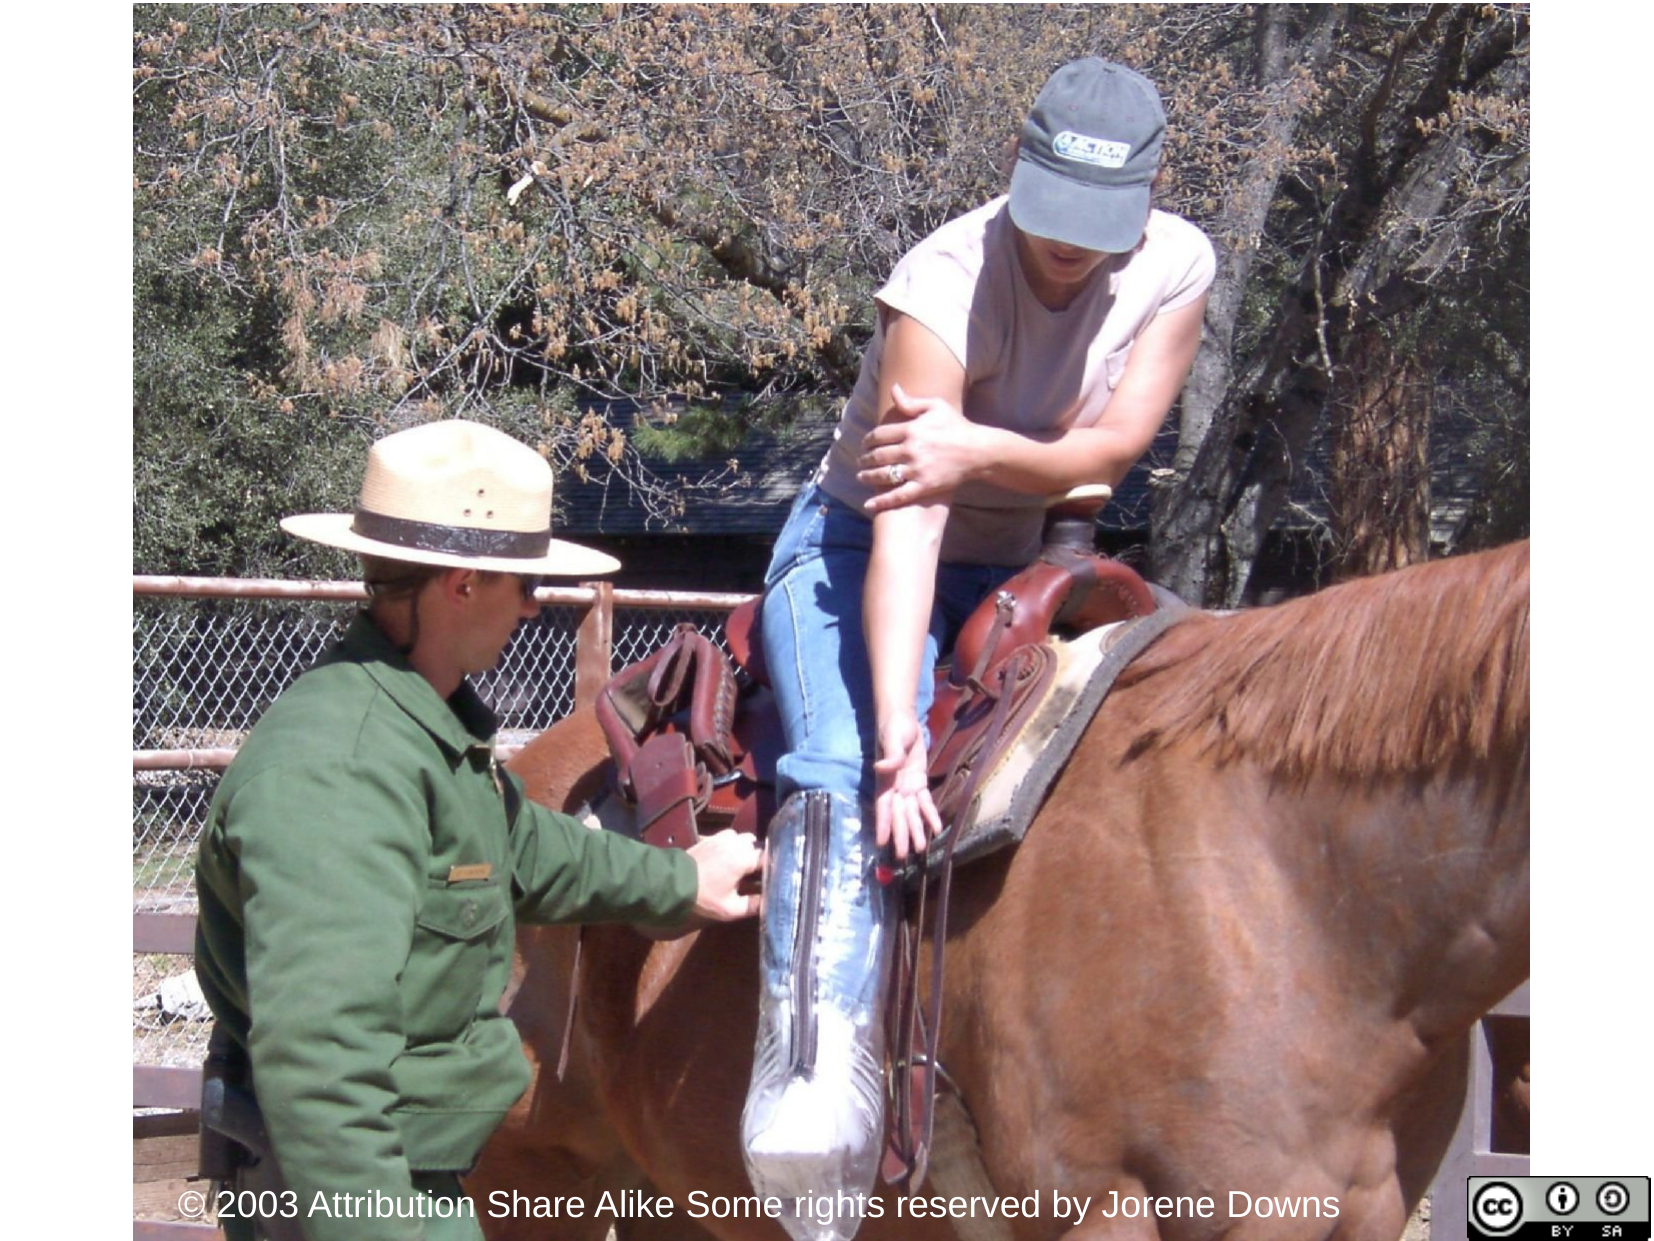

© 2003 Attribution Share Alike Some rights reserved by Jorene Downs